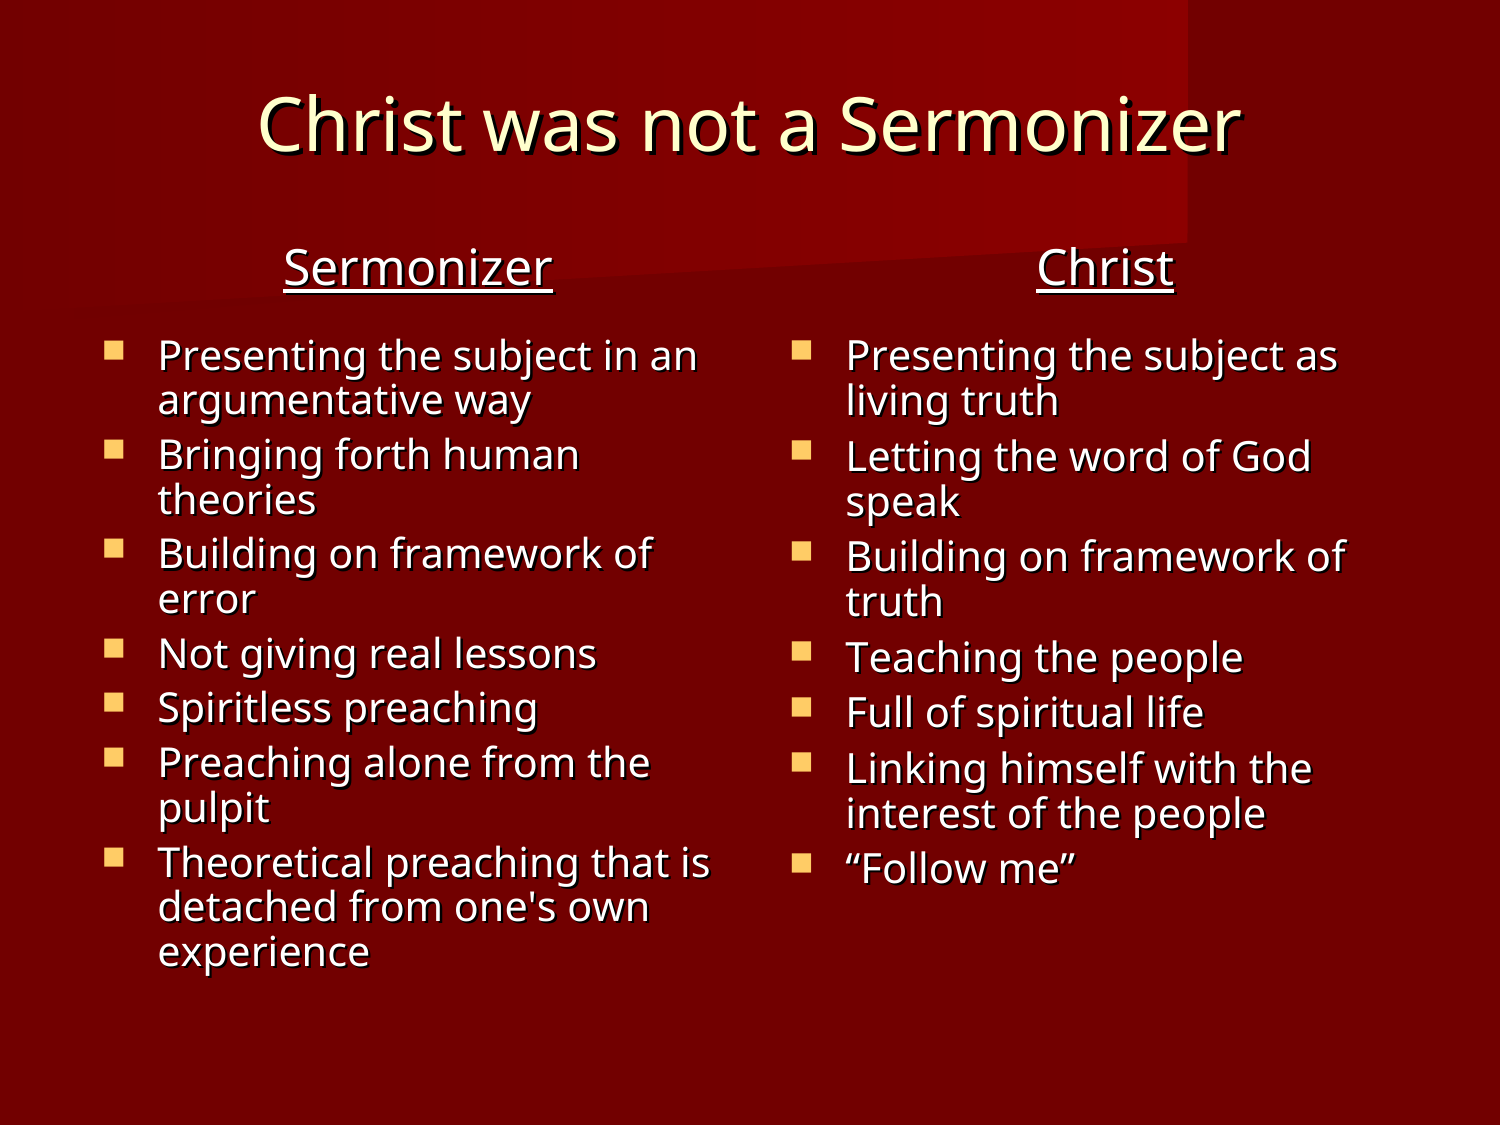

# Christ was not a Sermonizer
Sermonizer
Christ
Presenting the subject in an argumentative way
Bringing forth human theories
Building on framework of error
Not giving real lessons
Spiritless preaching
Preaching alone from the pulpit
Theoretical preaching that is detached from one's own experience
Presenting the subject as living truth
Letting the word of God speak
Building on framework of truth
Teaching the people
Full of spiritual life
Linking himself with the interest of the people
“Follow me”